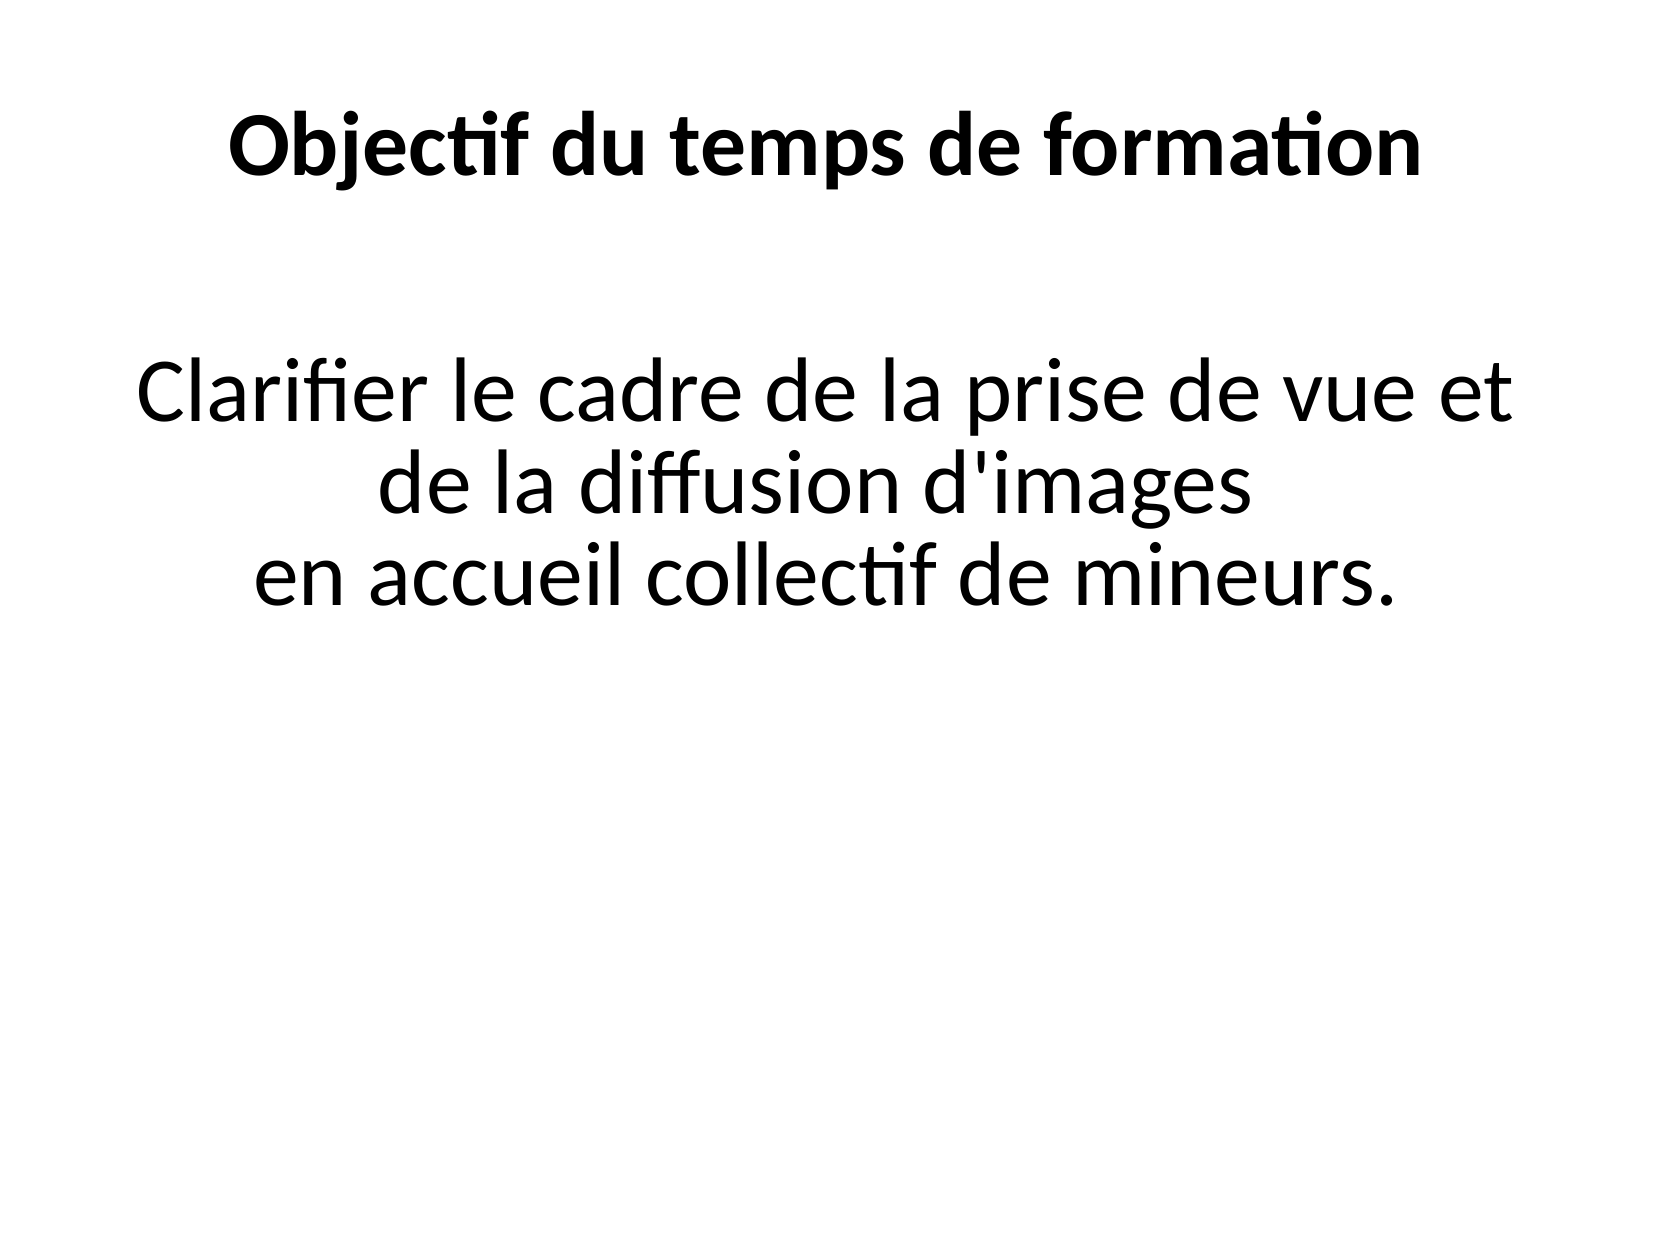

# Objectif du temps de formation
Clarifier le cadre de la prise de vue et de la diffusion d'images
en accueil collectif de mineurs.